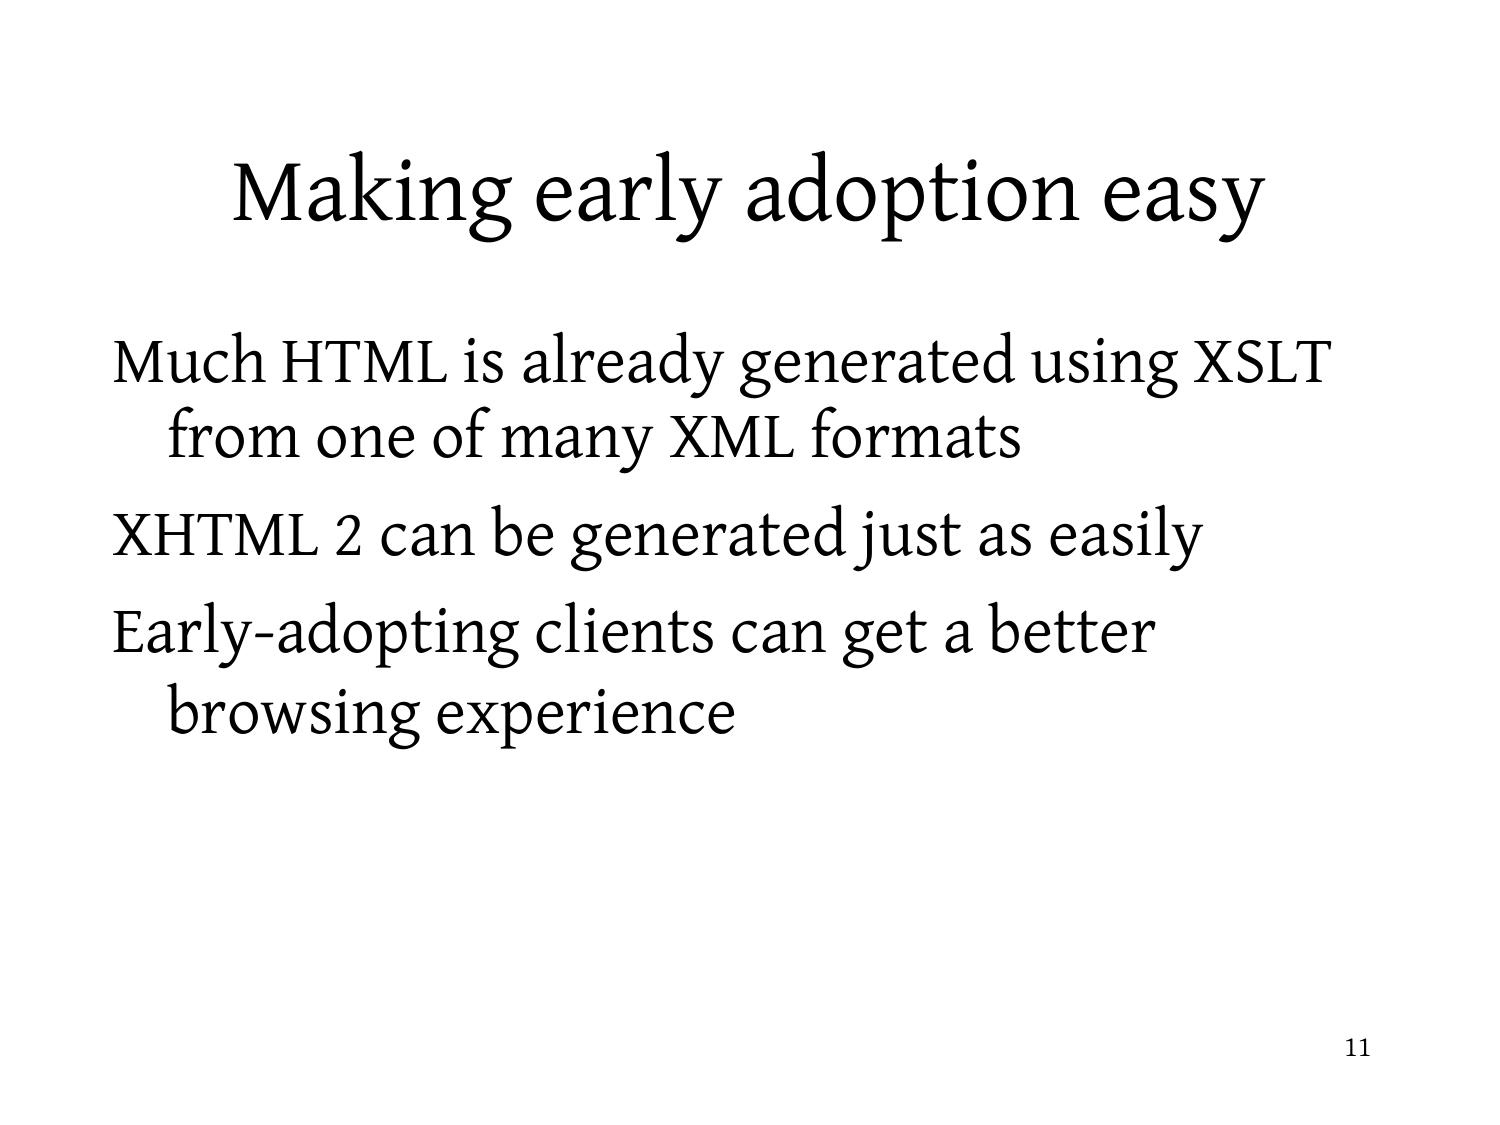

# Making early adoption easy
Much HTML is already generated using XSLT from one of many XML formats
XHTML 2 can be generated just as easily
Early-adopting clients can get a better browsing experience